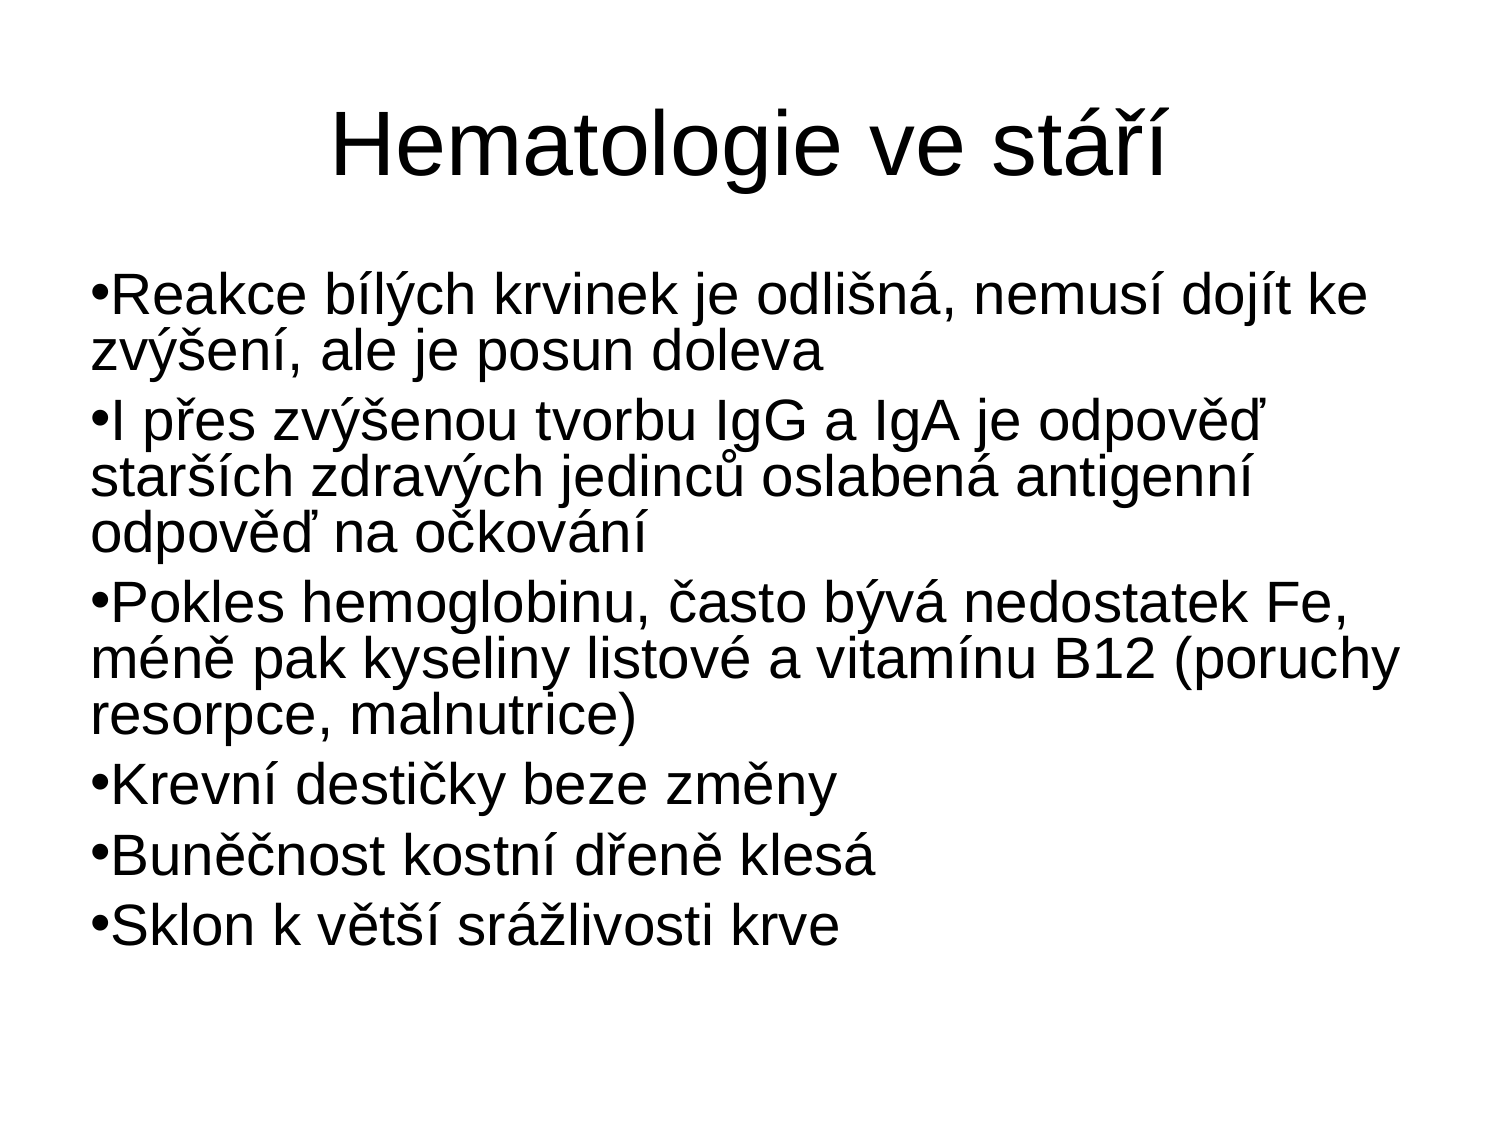

# Hematologie ve stáří
Reakce bílých krvinek je odlišná, nemusí dojít ke zvýšení, ale je posun doleva
I přes zvýšenou tvorbu IgG a IgA je odpověď starších zdravých jedinců oslabená antigenní odpověď na očkování
Pokles hemoglobinu, často bývá nedostatek Fe, méně pak kyseliny listové a vitamínu B12 (poruchy resorpce, malnutrice)
Krevní destičky beze změny
Buněčnost kostní dřeně klesá
Sklon k větší srážlivosti krve